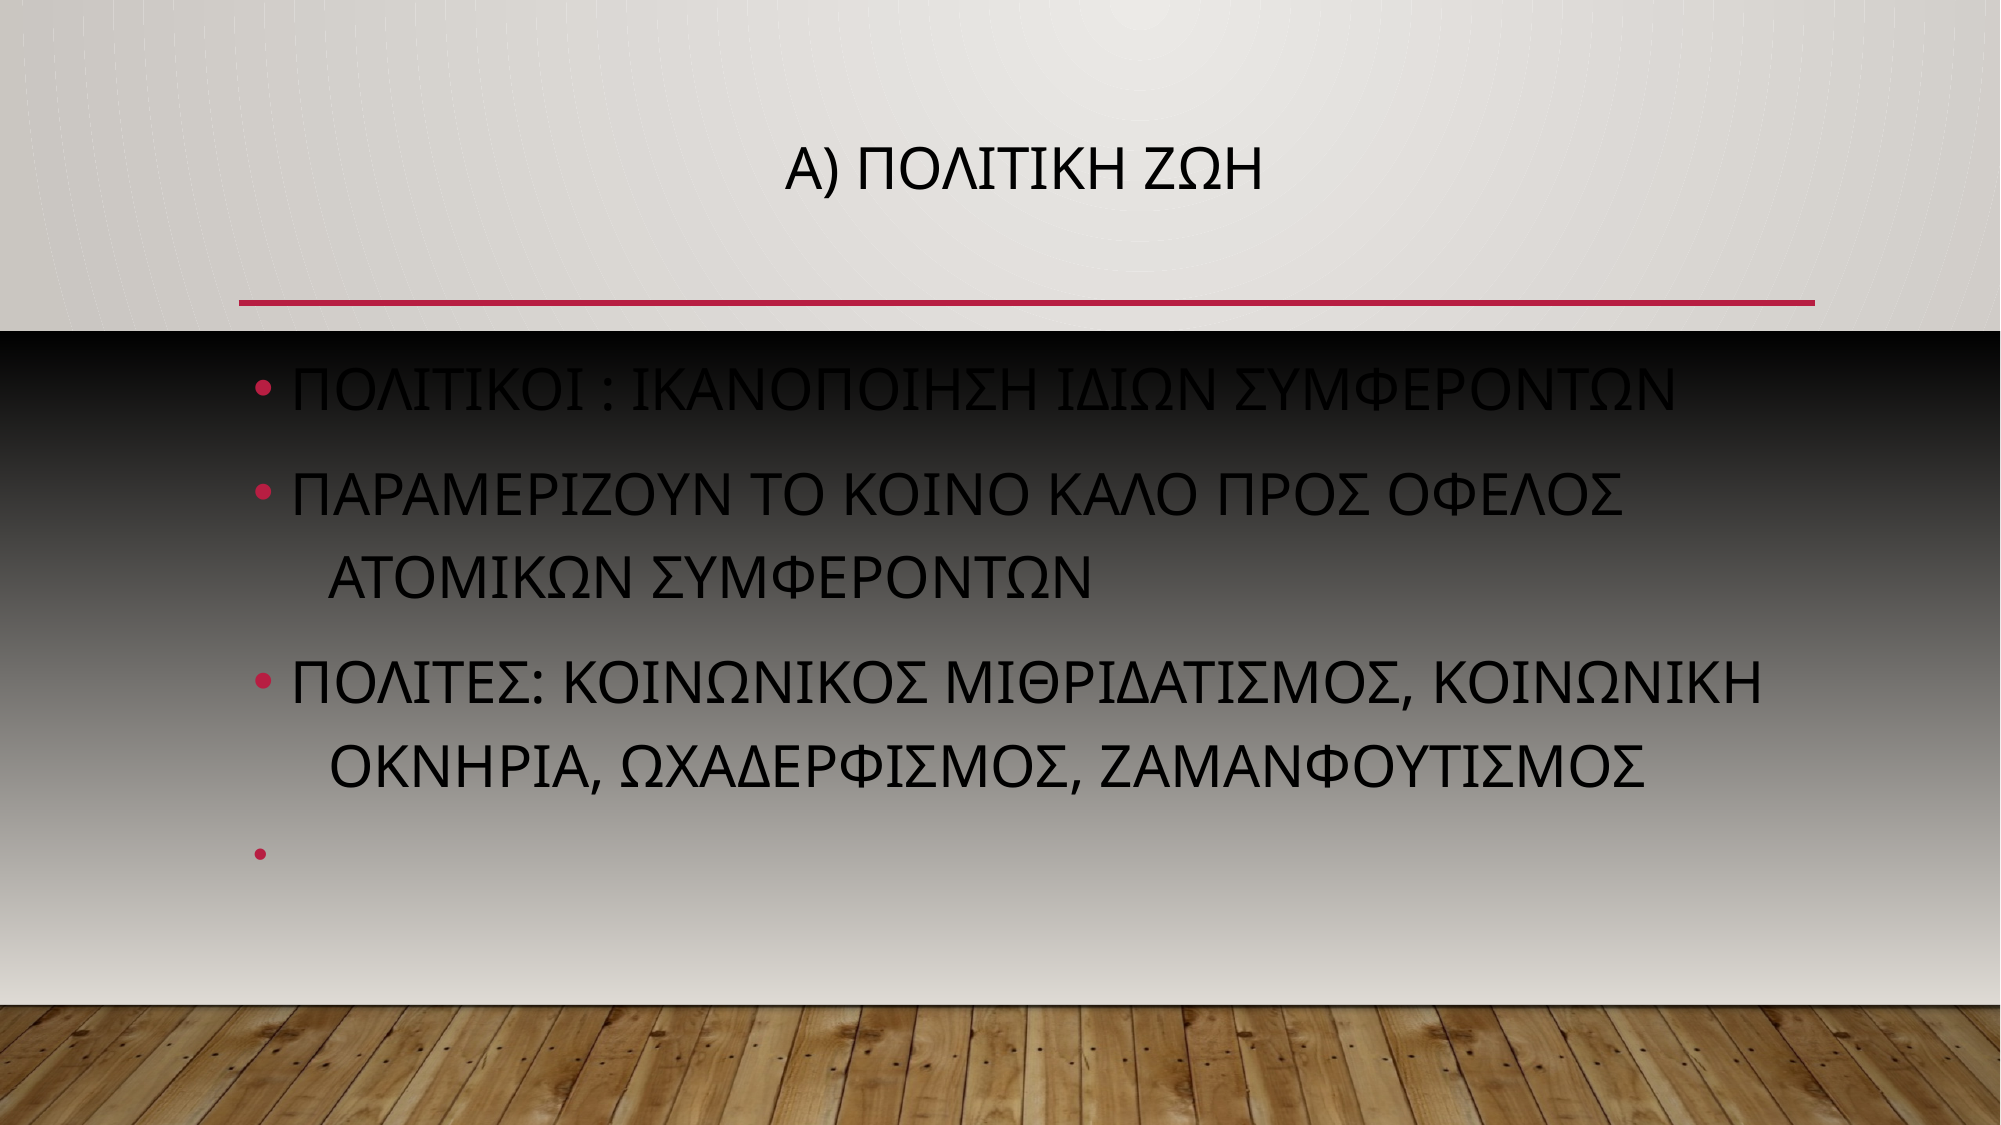

# Α) ΠΟΛΙΤΙΚΗ ΖΩΗ
ΠΟΛΙΤΙΚΟΙ : ΙΚΑΝΟΠΟΙΗΣΗ ΙΔΙΩΝ ΣΥΜΦΕΡΟΝΤΩΝ
ΠΑΡΑΜΕΡΙΖΟΥΝ ΤΟ ΚΟΙΝΟ ΚΑΛΟ ΠΡΟΣ ΟΦΕΛΟΣ ΑΤΟΜΙΚΩΝ ΣΥΜΦΕΡΟΝΤΩΝ
ΠΟΛΙΤΕΣ: ΚΟΙΝΩΝΙΚΟΣ ΜΙΘΡΙΔΑΤΙΣΜΟΣ, ΚΟΙΝΩΝΙΚΗ ΟΚΝΗΡΙΑ, ΩΧΑΔΕΡΦΙΣΜΟΣ, ΖΑΜΑΝΦΟΥΤΙΣΜΟΣ